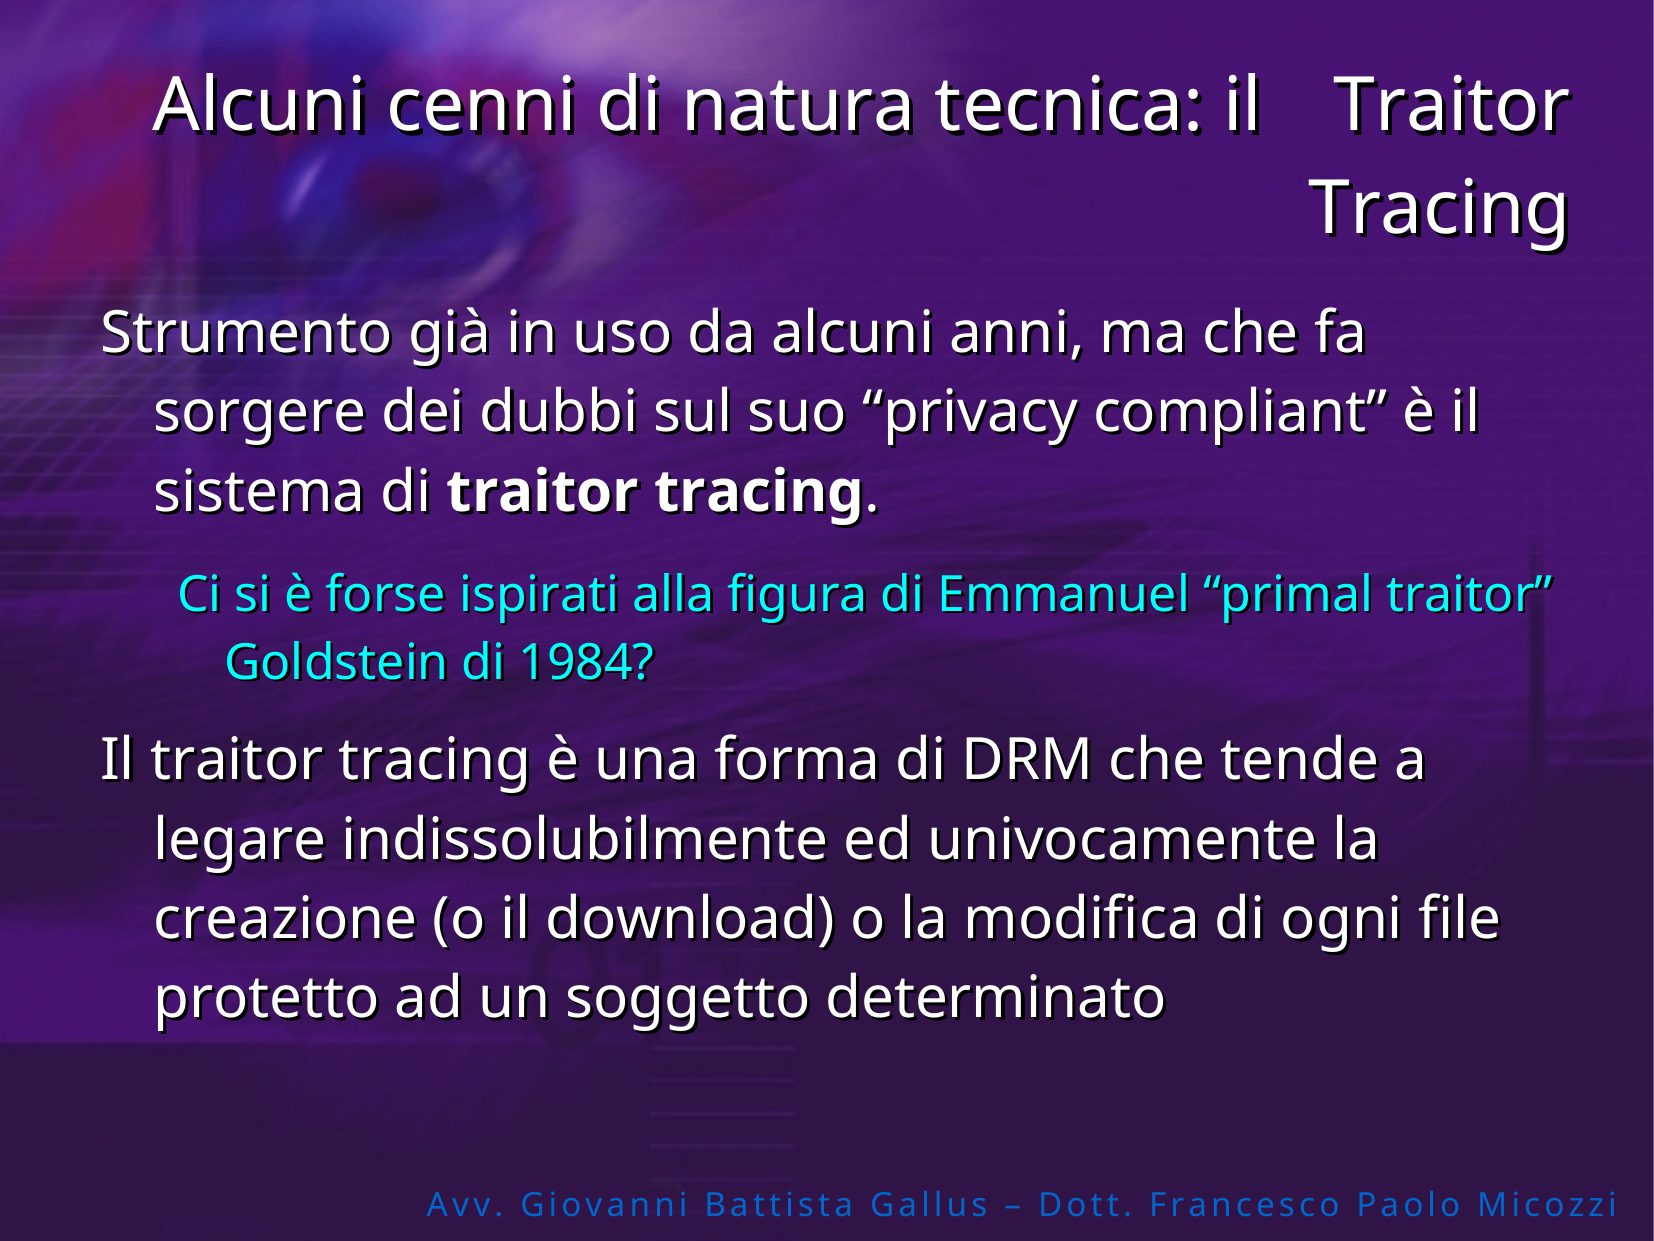

# Alcuni cenni di natura tecnica: il 	Traitor Tracing
Strumento già in uso da alcuni anni, ma che fa sorgere dei dubbi sul suo “privacy compliant” è il sistema di traitor tracing.
Ci si è forse ispirati alla figura di Emmanuel “primal traitor” Goldstein di 1984?
Il traitor tracing è una forma di DRM che tende a legare indissolubilmente ed univocamente la creazione (o il download) o la modifica di ogni file protetto ad un soggetto determinato
dott. Francesco Paolo Micozzi - f.micozzi@studionati.it